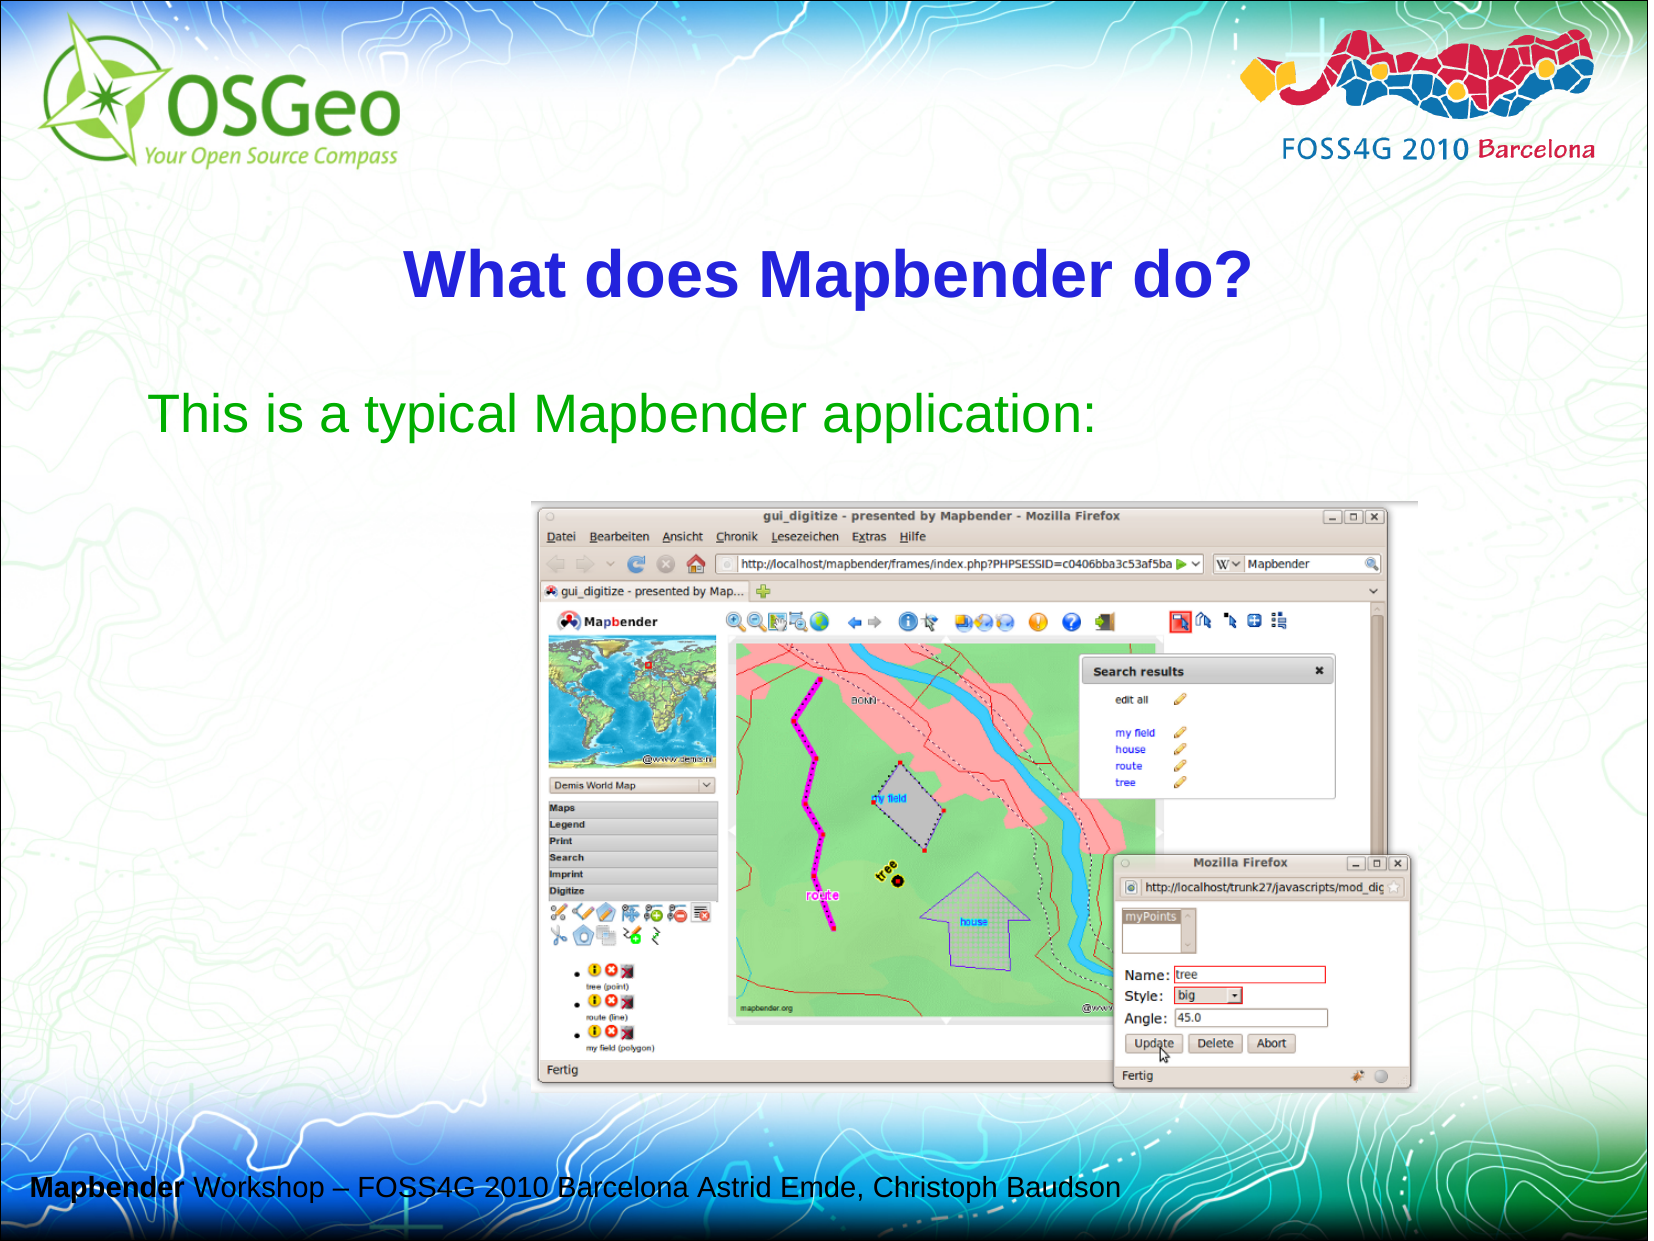

# What does Mapbender do?
This is a typical Mapbender application: